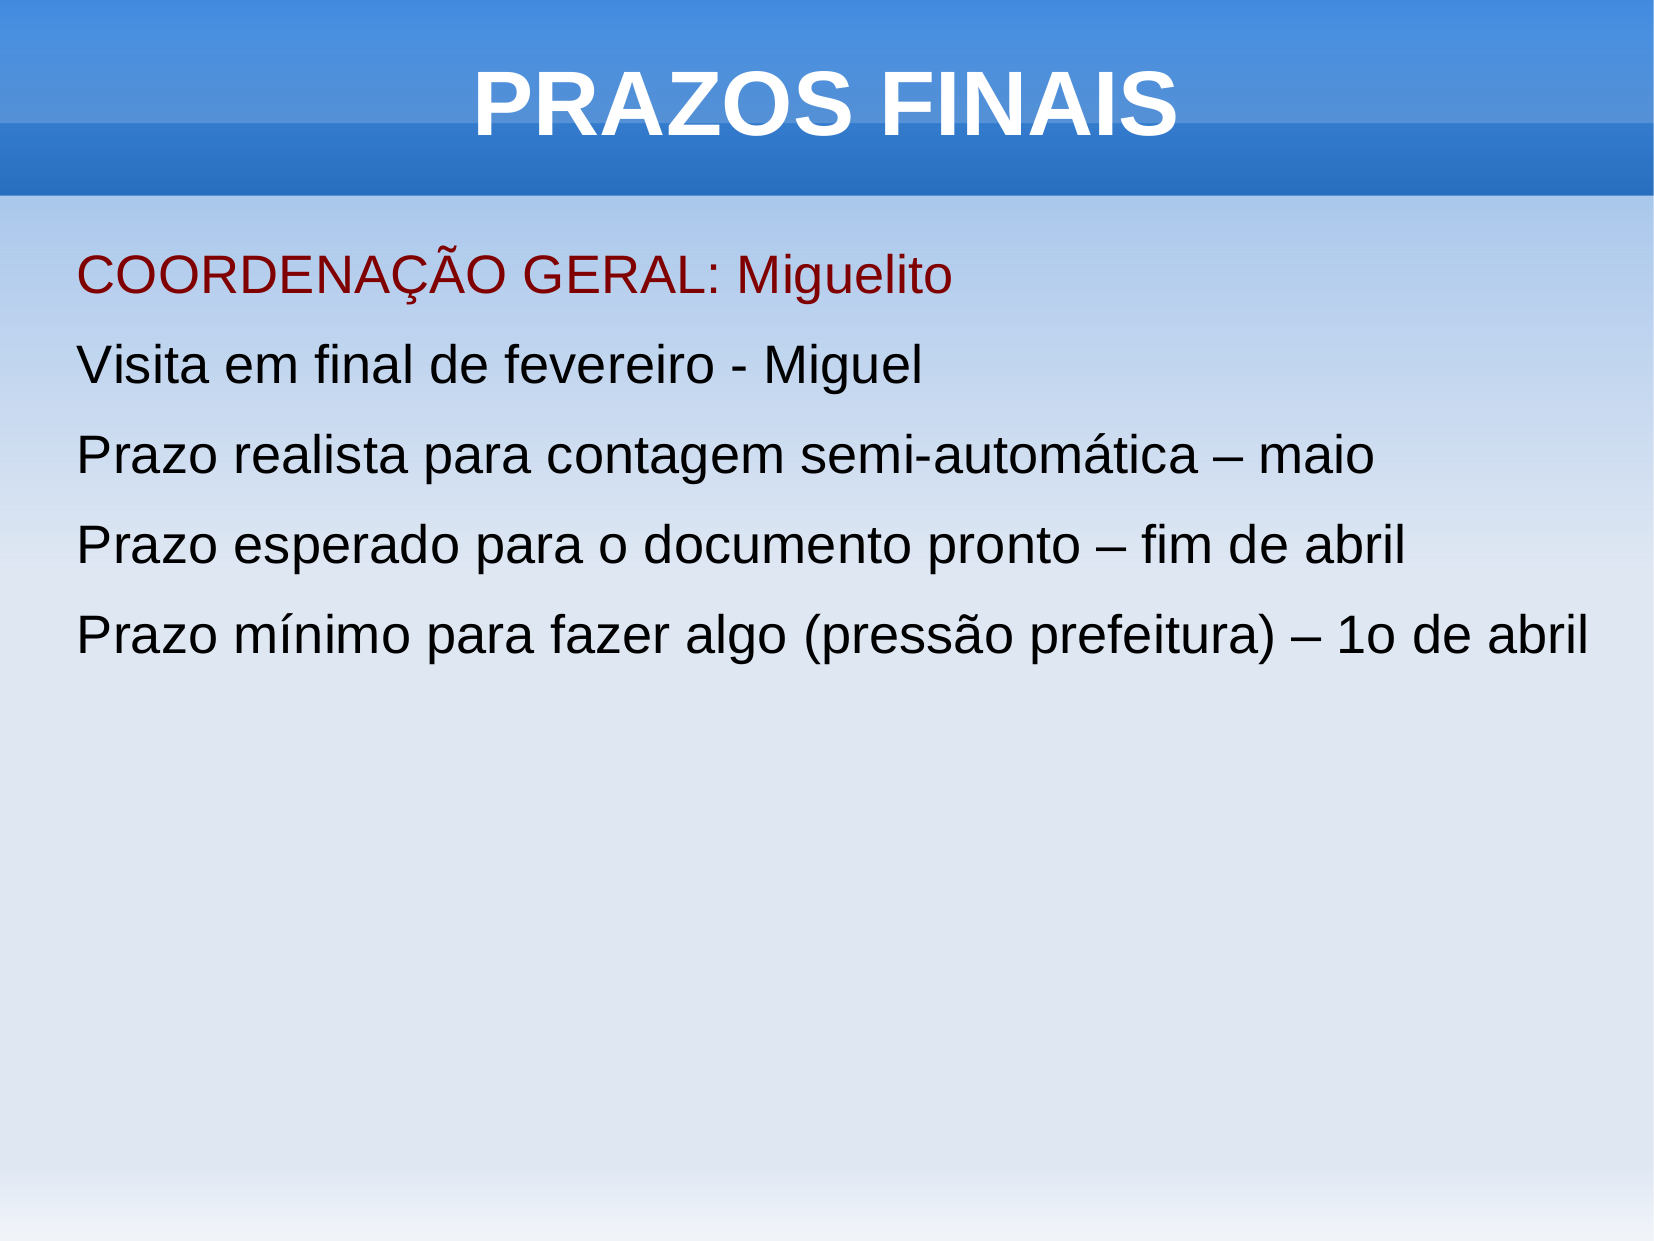

# PRAZOS FINAIS
COORDENAÇÃO GERAL: Miguelito
Visita em final de fevereiro - Miguel
Prazo realista para contagem semi-automática – maio
Prazo esperado para o documento pronto – fim de abril
Prazo mínimo para fazer algo (pressão prefeitura) – 1o de abril